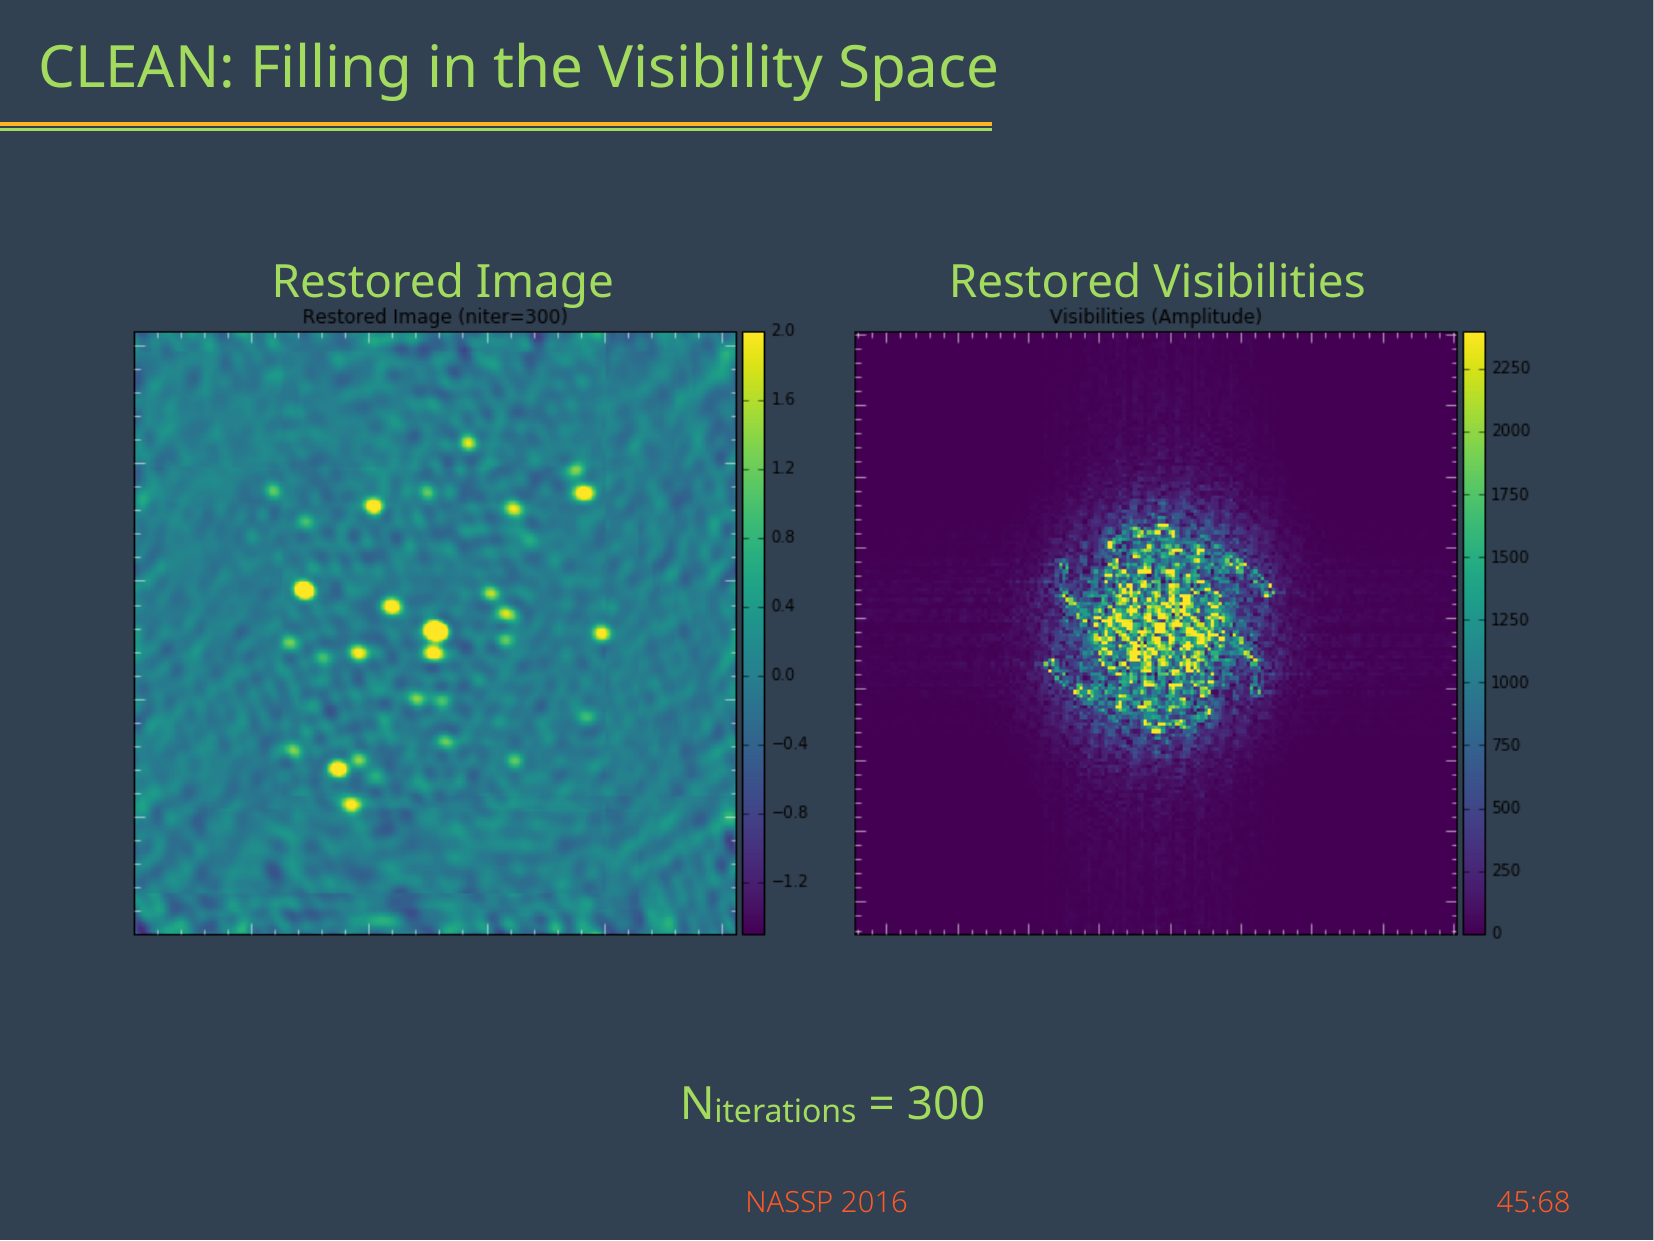

CLEAN: Filling in the Visibility Space
Restored Image
Restored Visibilities
Niterations = 300
NASSP 2016
45